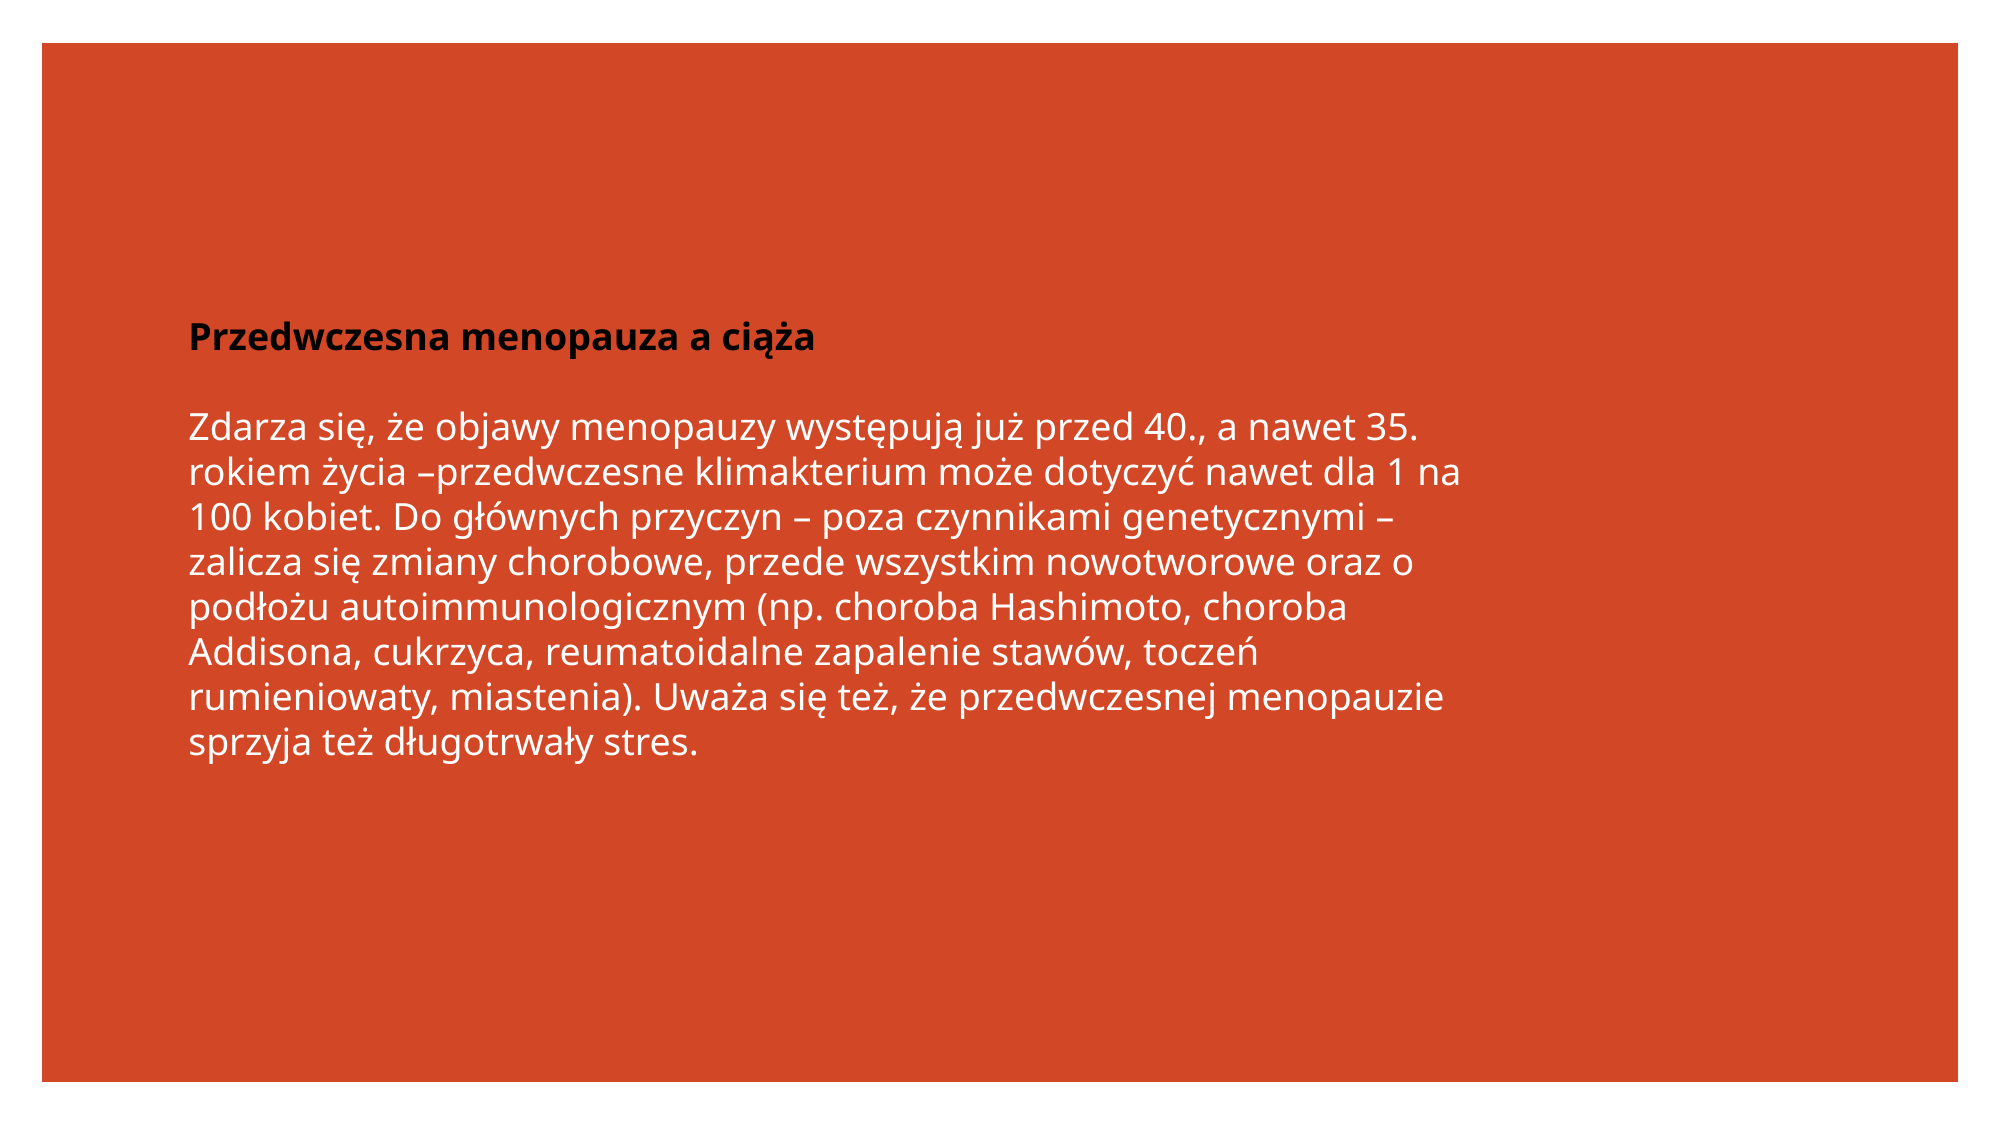

Przedwczesna menopauza a ciąża
Zdarza się, że objawy menopauzy występują już przed 40., a nawet 35. rokiem życia –przedwczesne klimakterium może dotyczyć nawet dla 1 na 100 kobiet. Do głównych przyczyn – poza czynnikami genetycznymi – zalicza się zmiany chorobowe, przede wszystkim nowotworowe oraz o podłożu autoimmunologicznym (np. choroba Hashimoto, choroba Addisona, cukrzyca, reumatoidalne zapalenie stawów, toczeń rumieniowaty, miastenia). Uważa się też, że przedwczesnej menopauzie sprzyja też długotrwały stres.